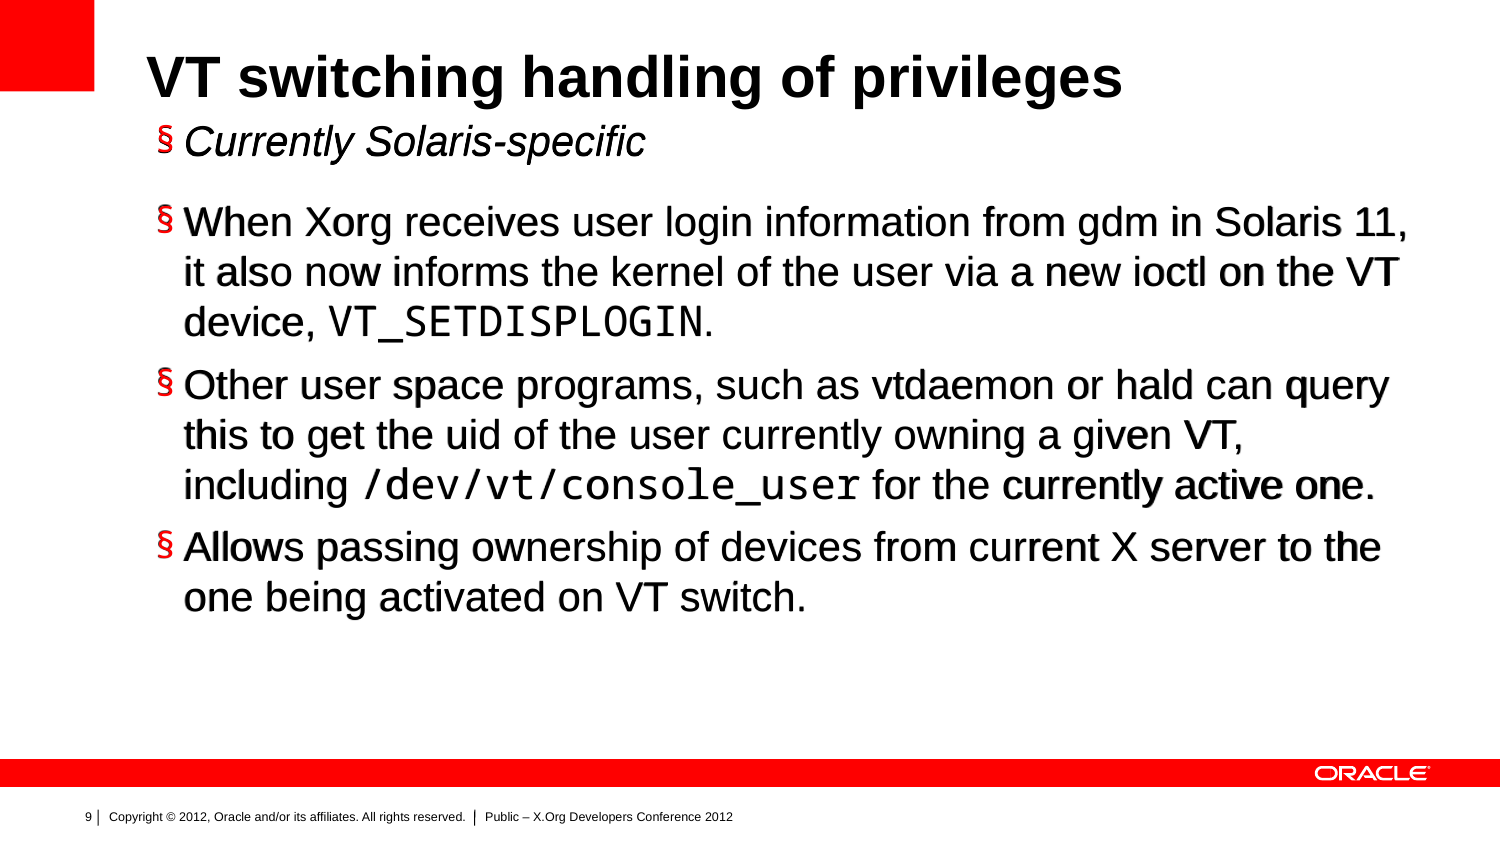

# VT switching handling of privileges
Currently Solaris-specific
When Xorg receives user login information from gdm in Solaris 11, it also now informs the kernel of the user via a new ioctl on the VT device, VT_SETDISPLOGIN.
Other user space programs, such as vtdaemon or hald can query this to get the uid of the user currently owning a given VT, including /dev/vt/console_user for the currently active one.
Allows passing ownership of devices from current X server to the one being activated on VT switch.